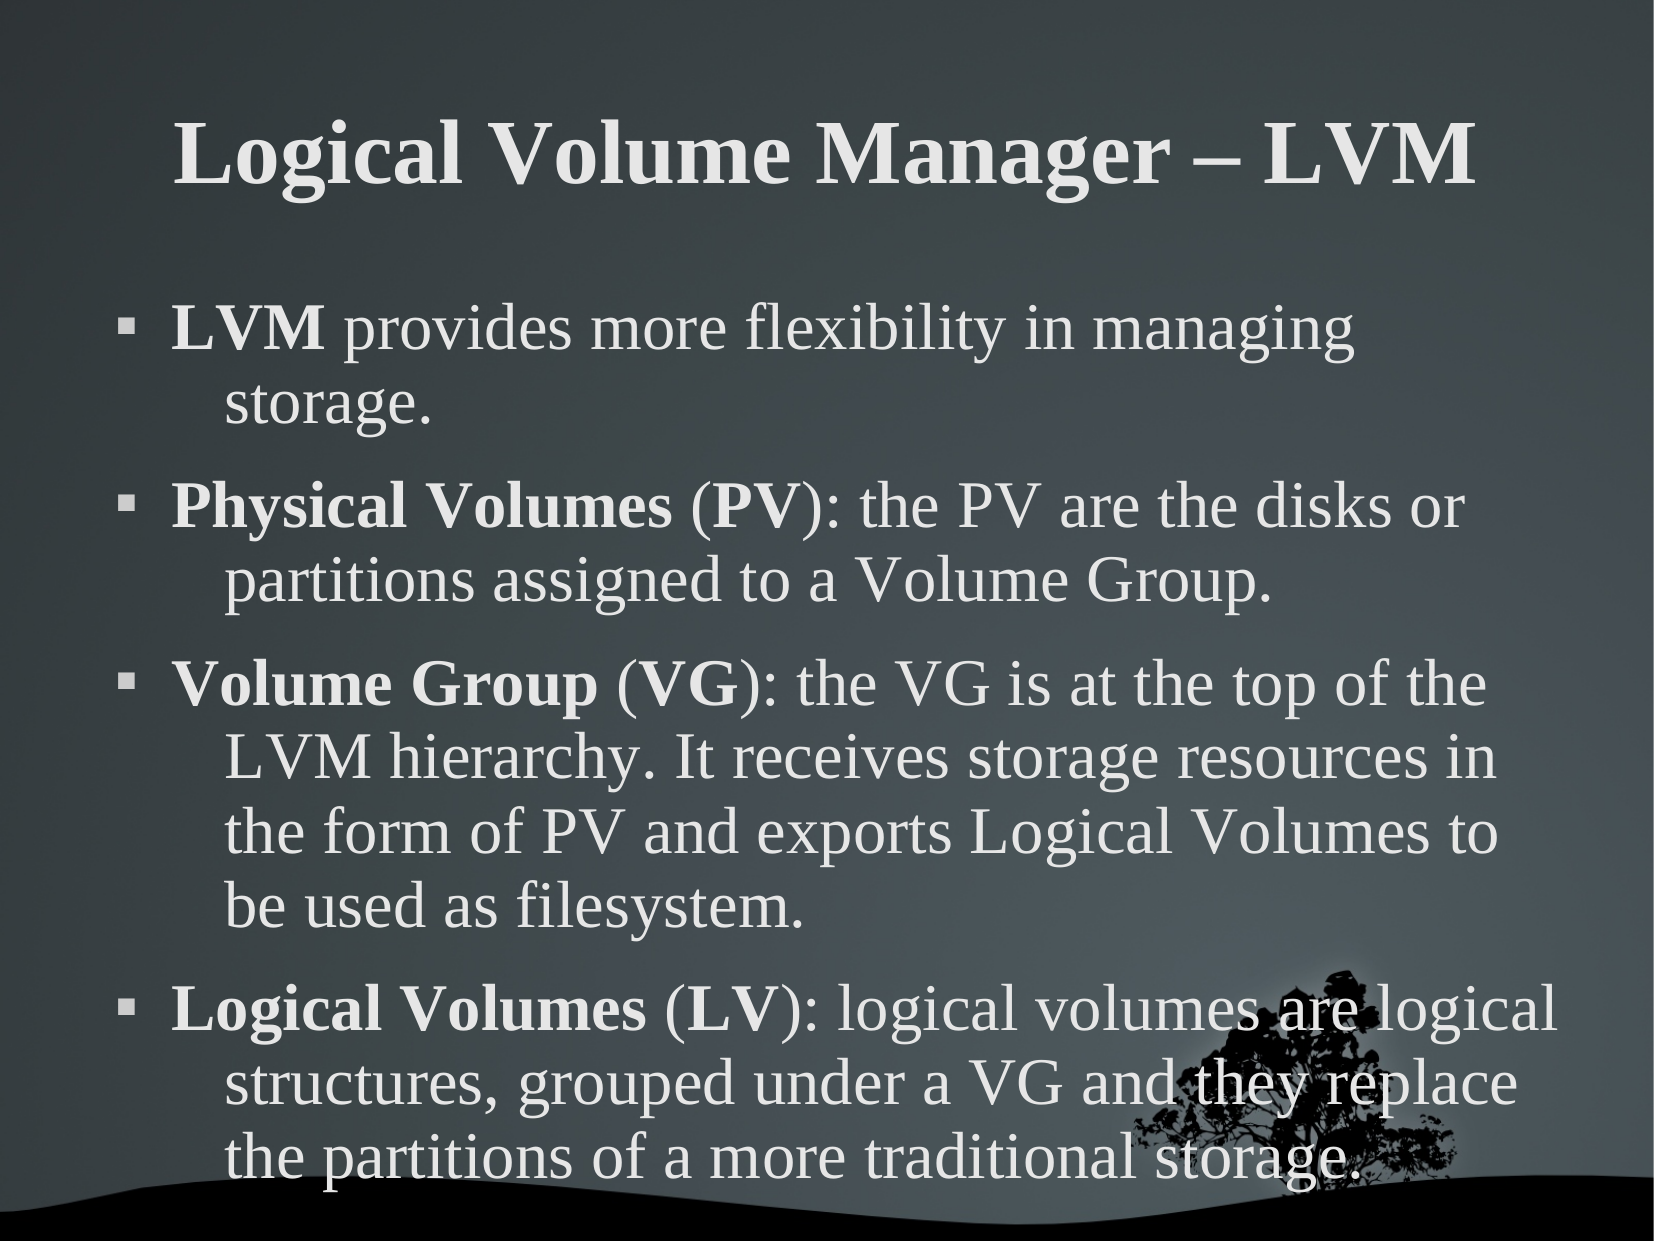

# Logical Volume Manager – LVM
LVM provides more flexibility in managing storage.
Physical Volumes (PV): the PV are the disks or partitions assigned to a Volume Group.
Volume Group (VG): the VG is at the top of the LVM hierarchy. It receives storage resources in the form of PV and exports Logical Volumes to be used as filesystem.
Logical Volumes (LV): logical volumes are logical structures, grouped under a VG and they replace the partitions of a more traditional storage.